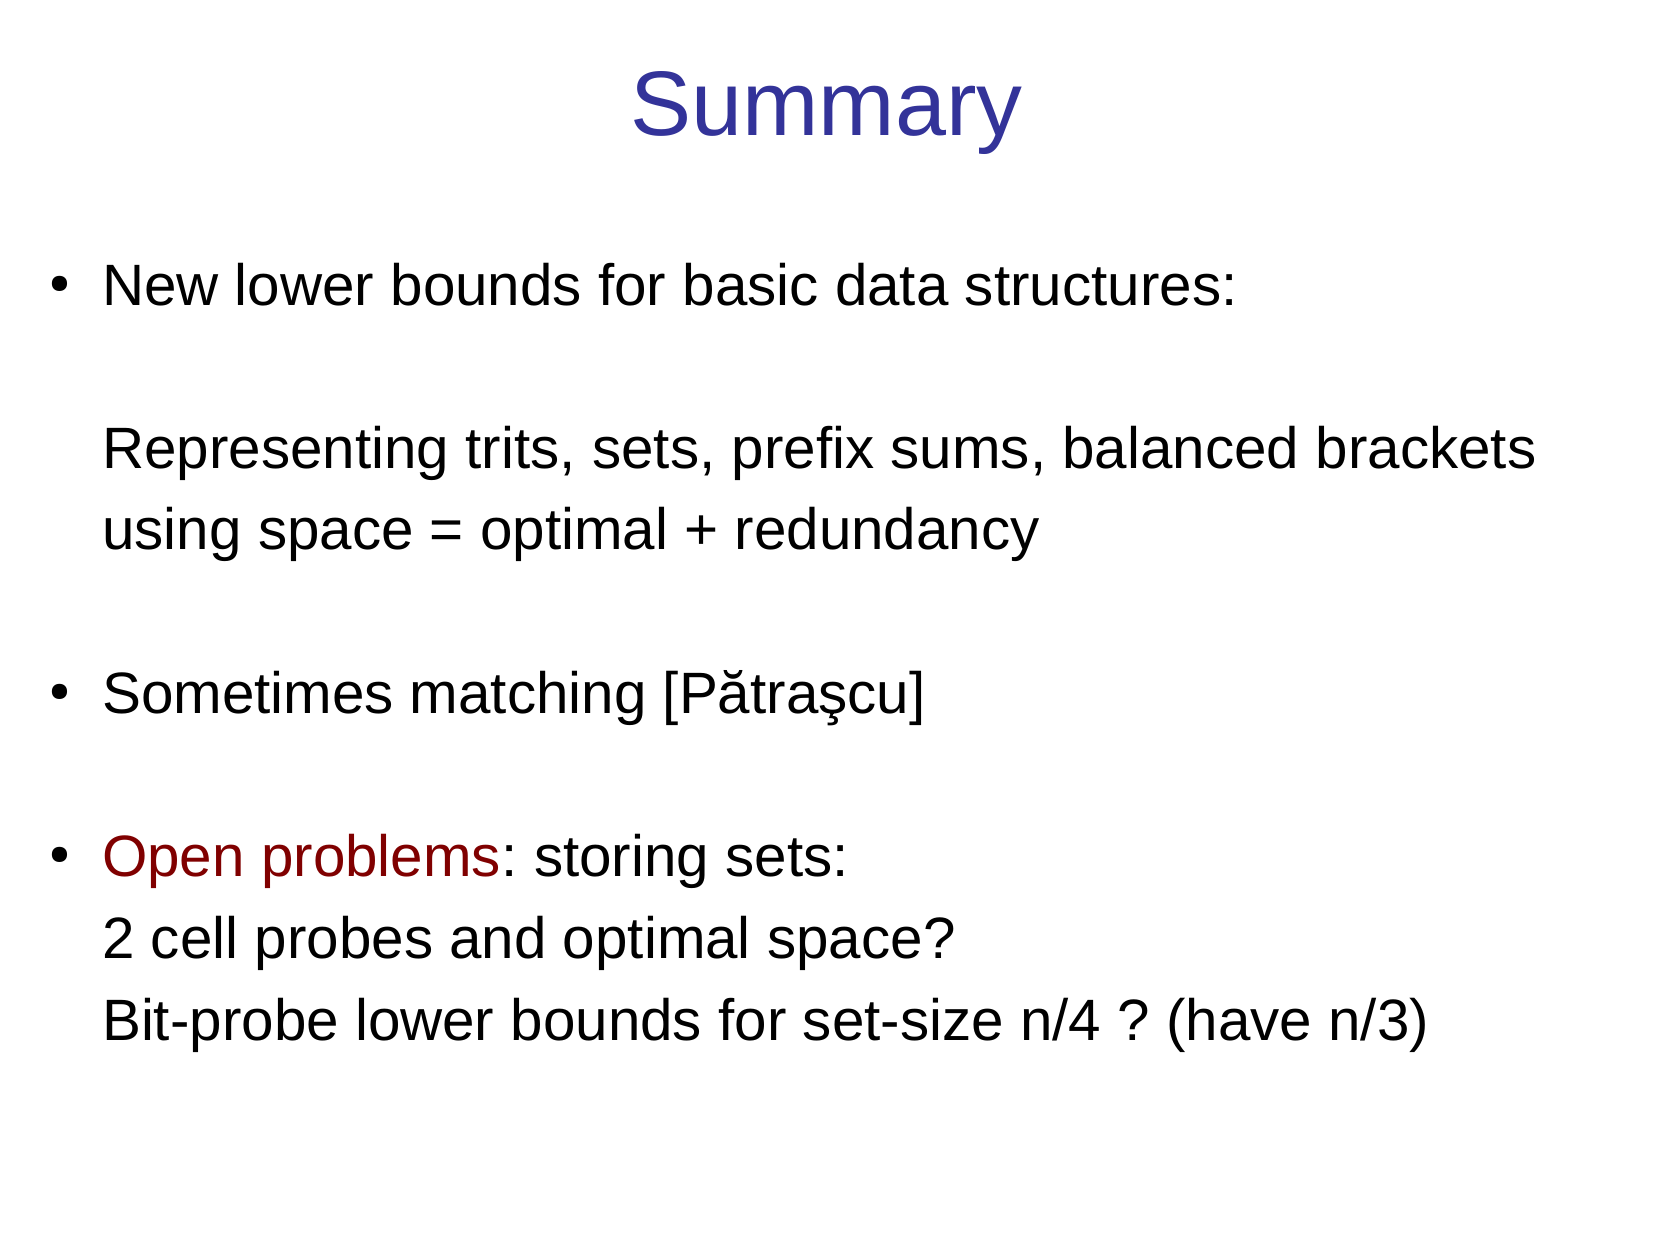

Summary
# New lower bounds for basic data structures:
Representing trits, sets, prefix sums, balanced brackets
using space = optimal + redundancy
Sometimes matching [Pătraşcu]
Open problems: storing sets:
2 cell probes and optimal space?
Bit-probe lower bounds for set-size n/4 ? (have n/3)